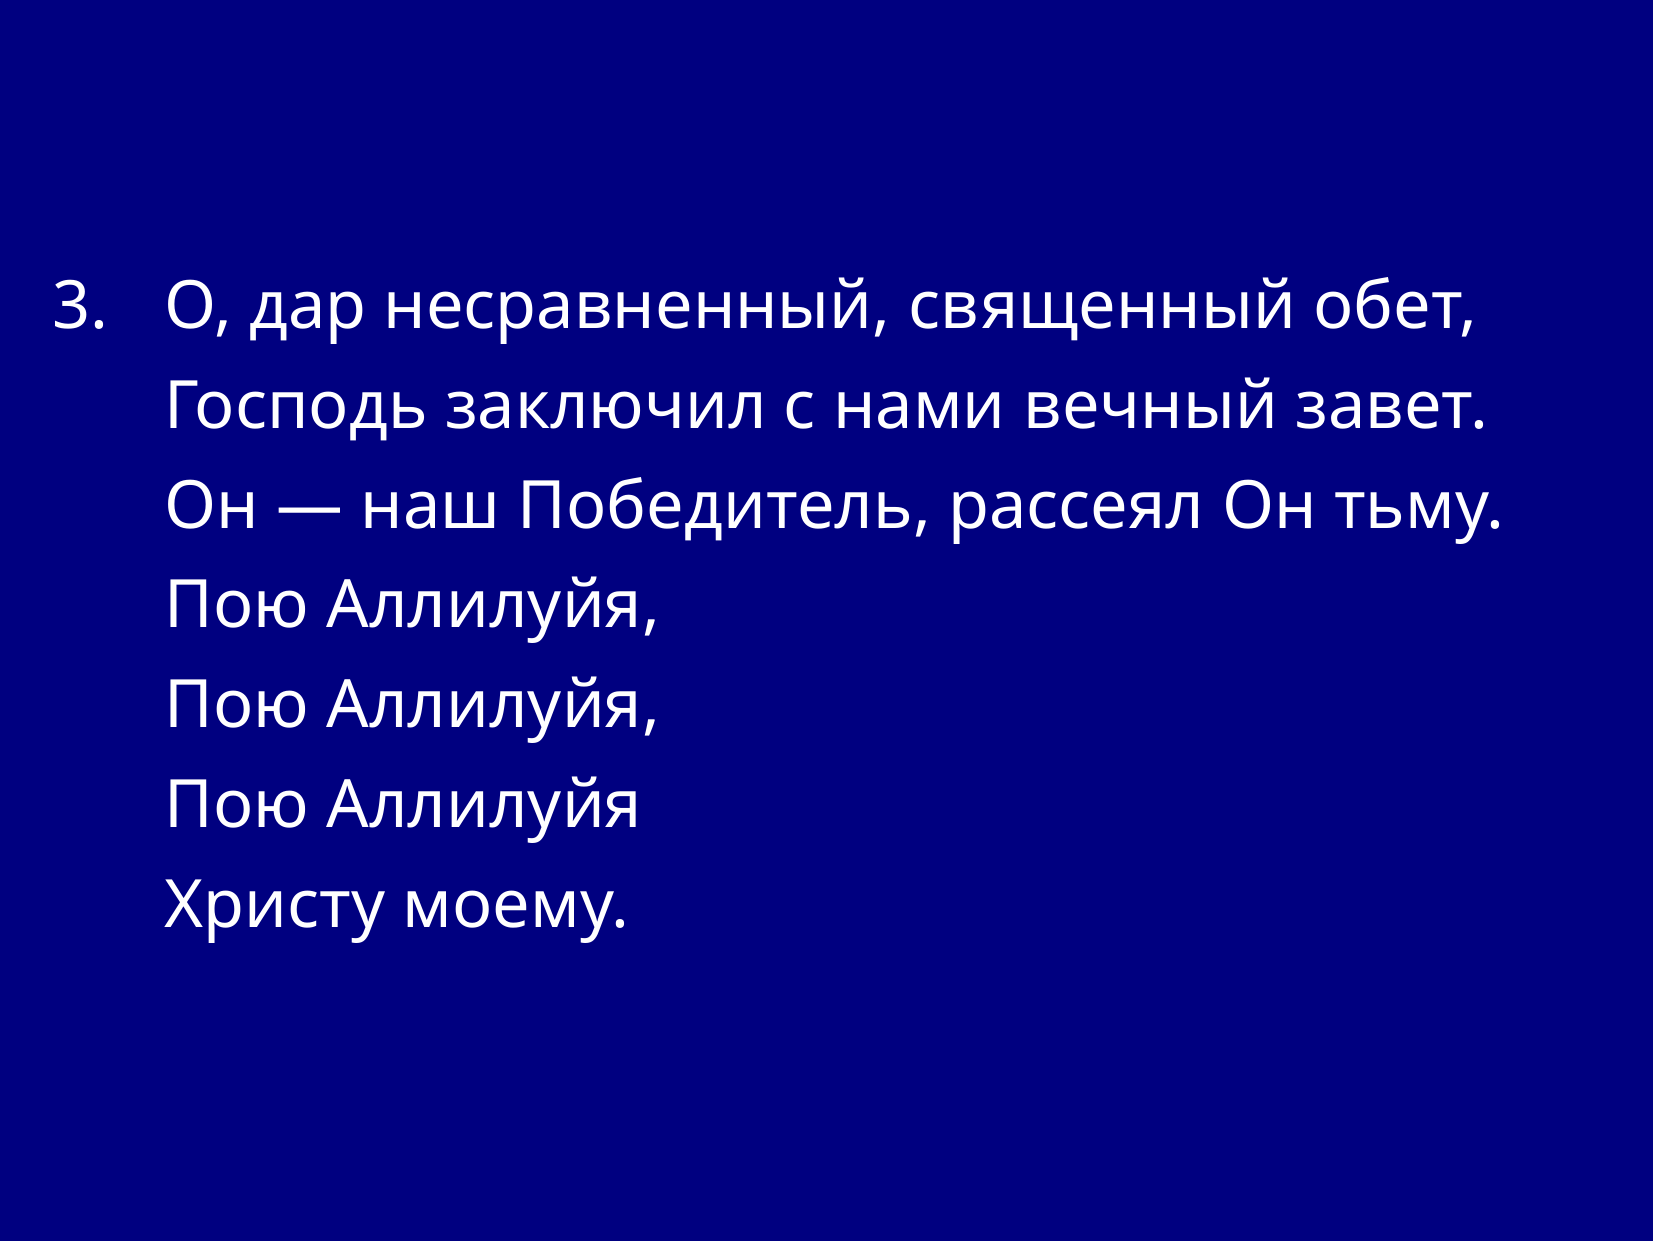

3.	О, дар несравненный, 	священный обет,
	Господь заключил с нами 	вечный завет.
	Он — наш Победитель, рассеял 	Он тьму.
	Пою Аллилуйя,
	Пою Аллилуйя,
	Пою Аллилуйя
	Христу моему.